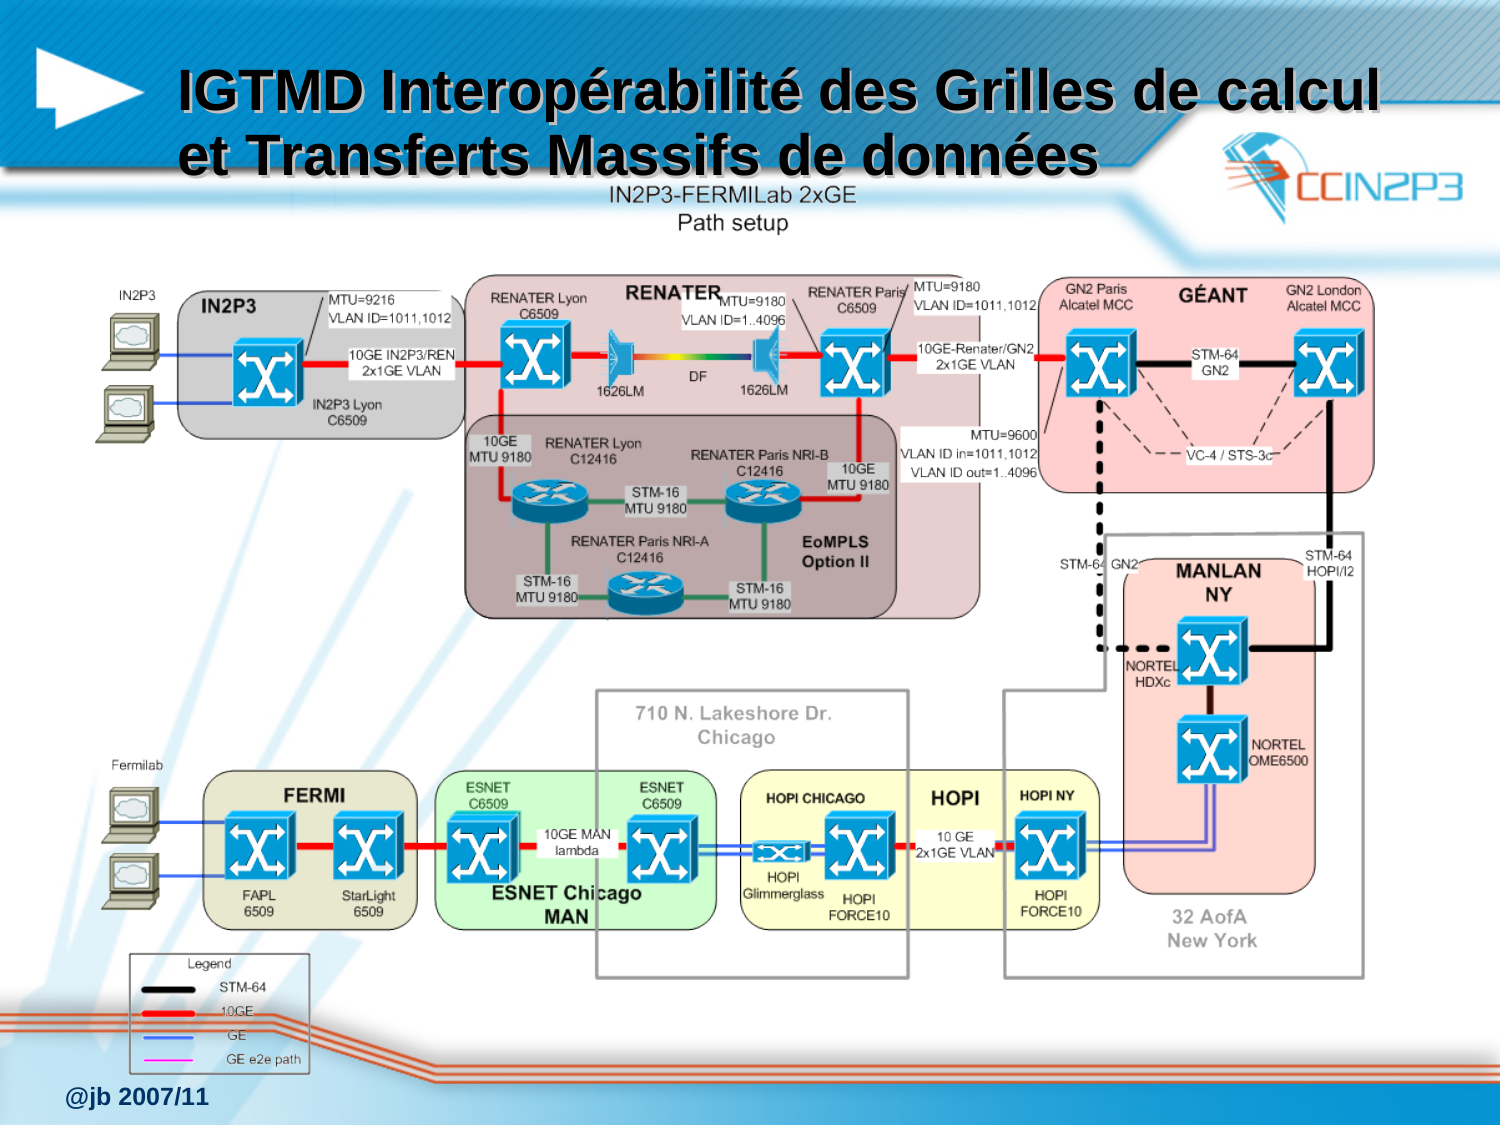

# IGTMD Interopérabilité des Grilles de calcul et Transferts Massifs de données
Votre Nom
18